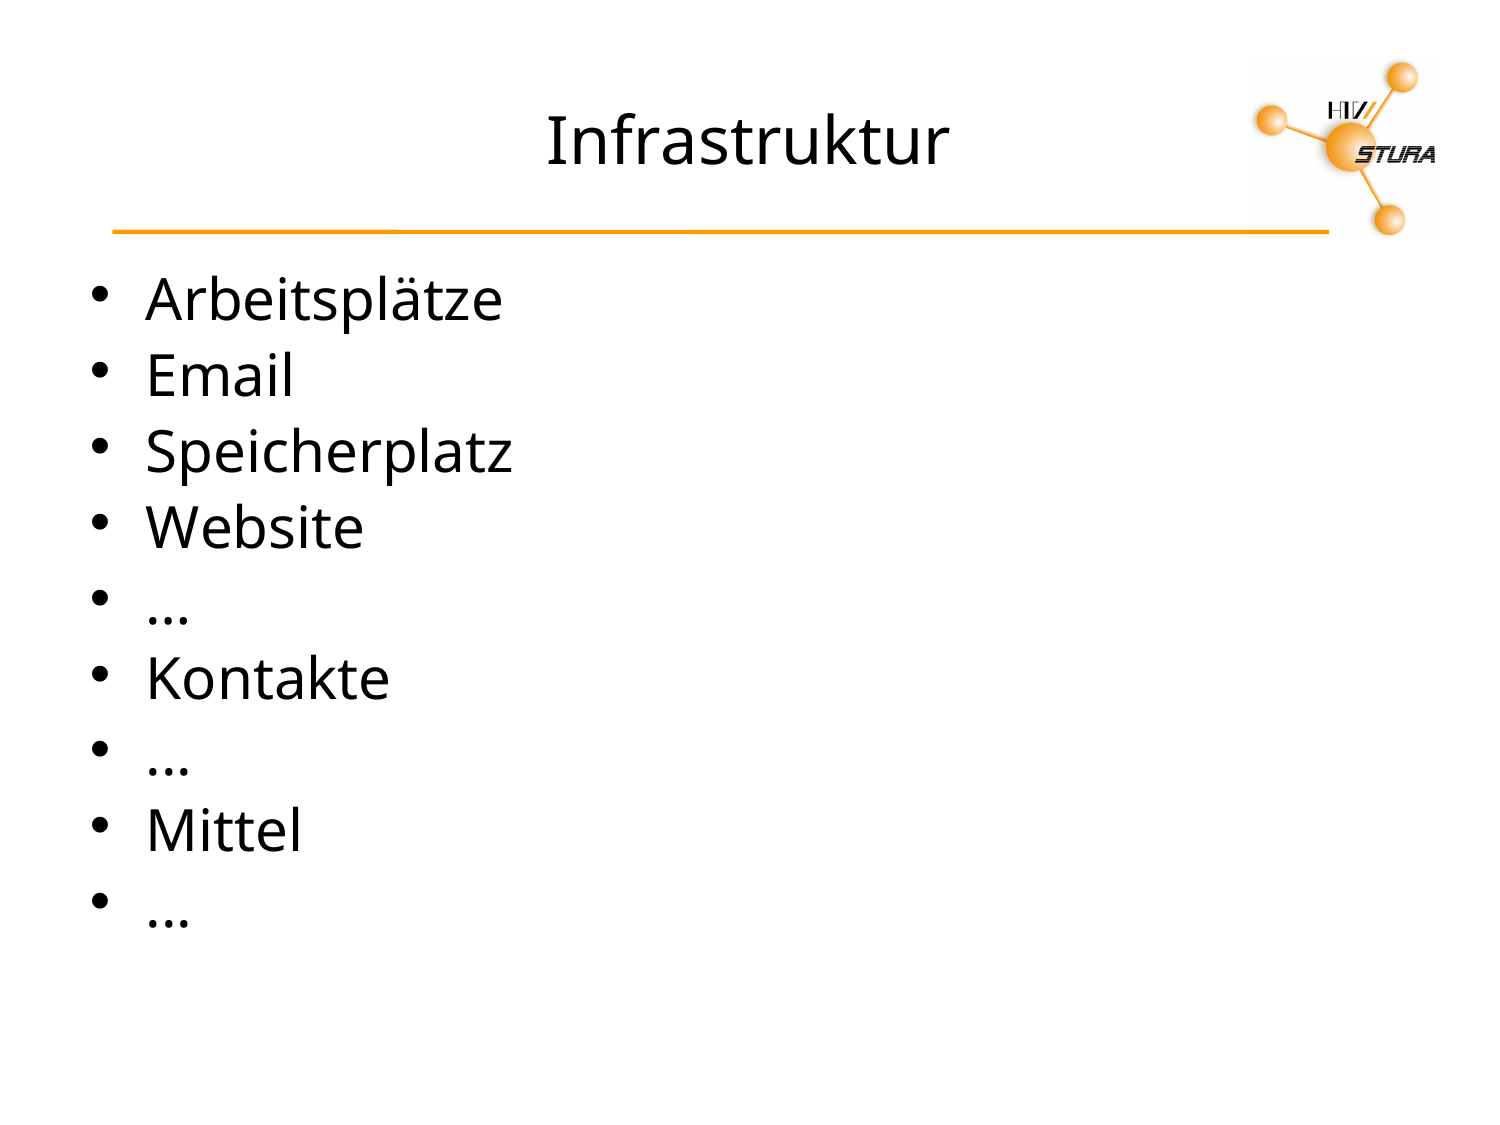

# Infrastruktur
Arbeitsplätze
Email
Speicherplatz
Website
…
Kontakte
...
Mittel
...